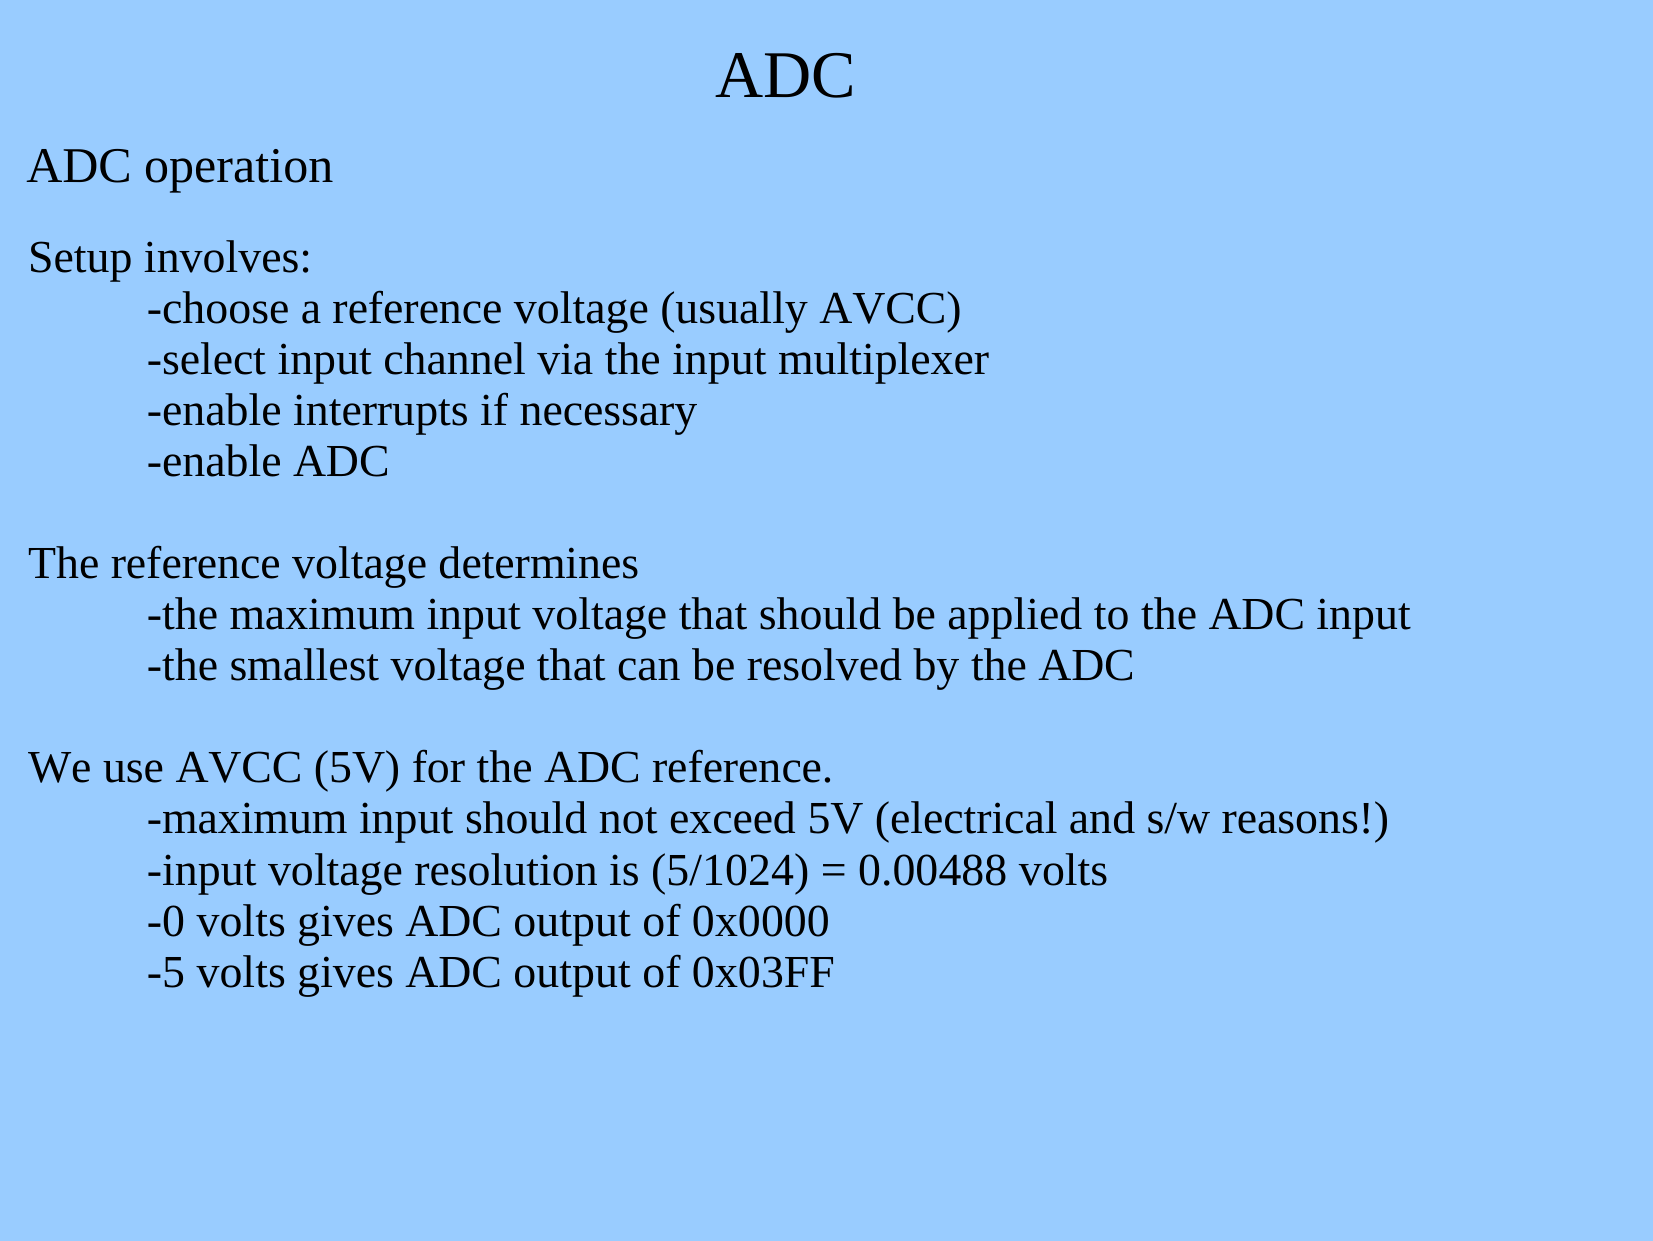

ADC
ADC operation
Setup involves:
	-choose a reference voltage (usually AVCC)
	-select input channel via the input multiplexer
	-enable interrupts if necessary
	-enable ADC
The reference voltage determines
	-the maximum input voltage that should be applied to the ADC input
	-the smallest voltage that can be resolved by the ADC
We use AVCC (5V) for the ADC reference.
	-maximum input should not exceed 5V (electrical and s/w reasons!)
	-input voltage resolution is (5/1024) = 0.00488 volts
	-0 volts gives ADC output of 0x0000
	-5 volts gives ADC output of 0x03FF